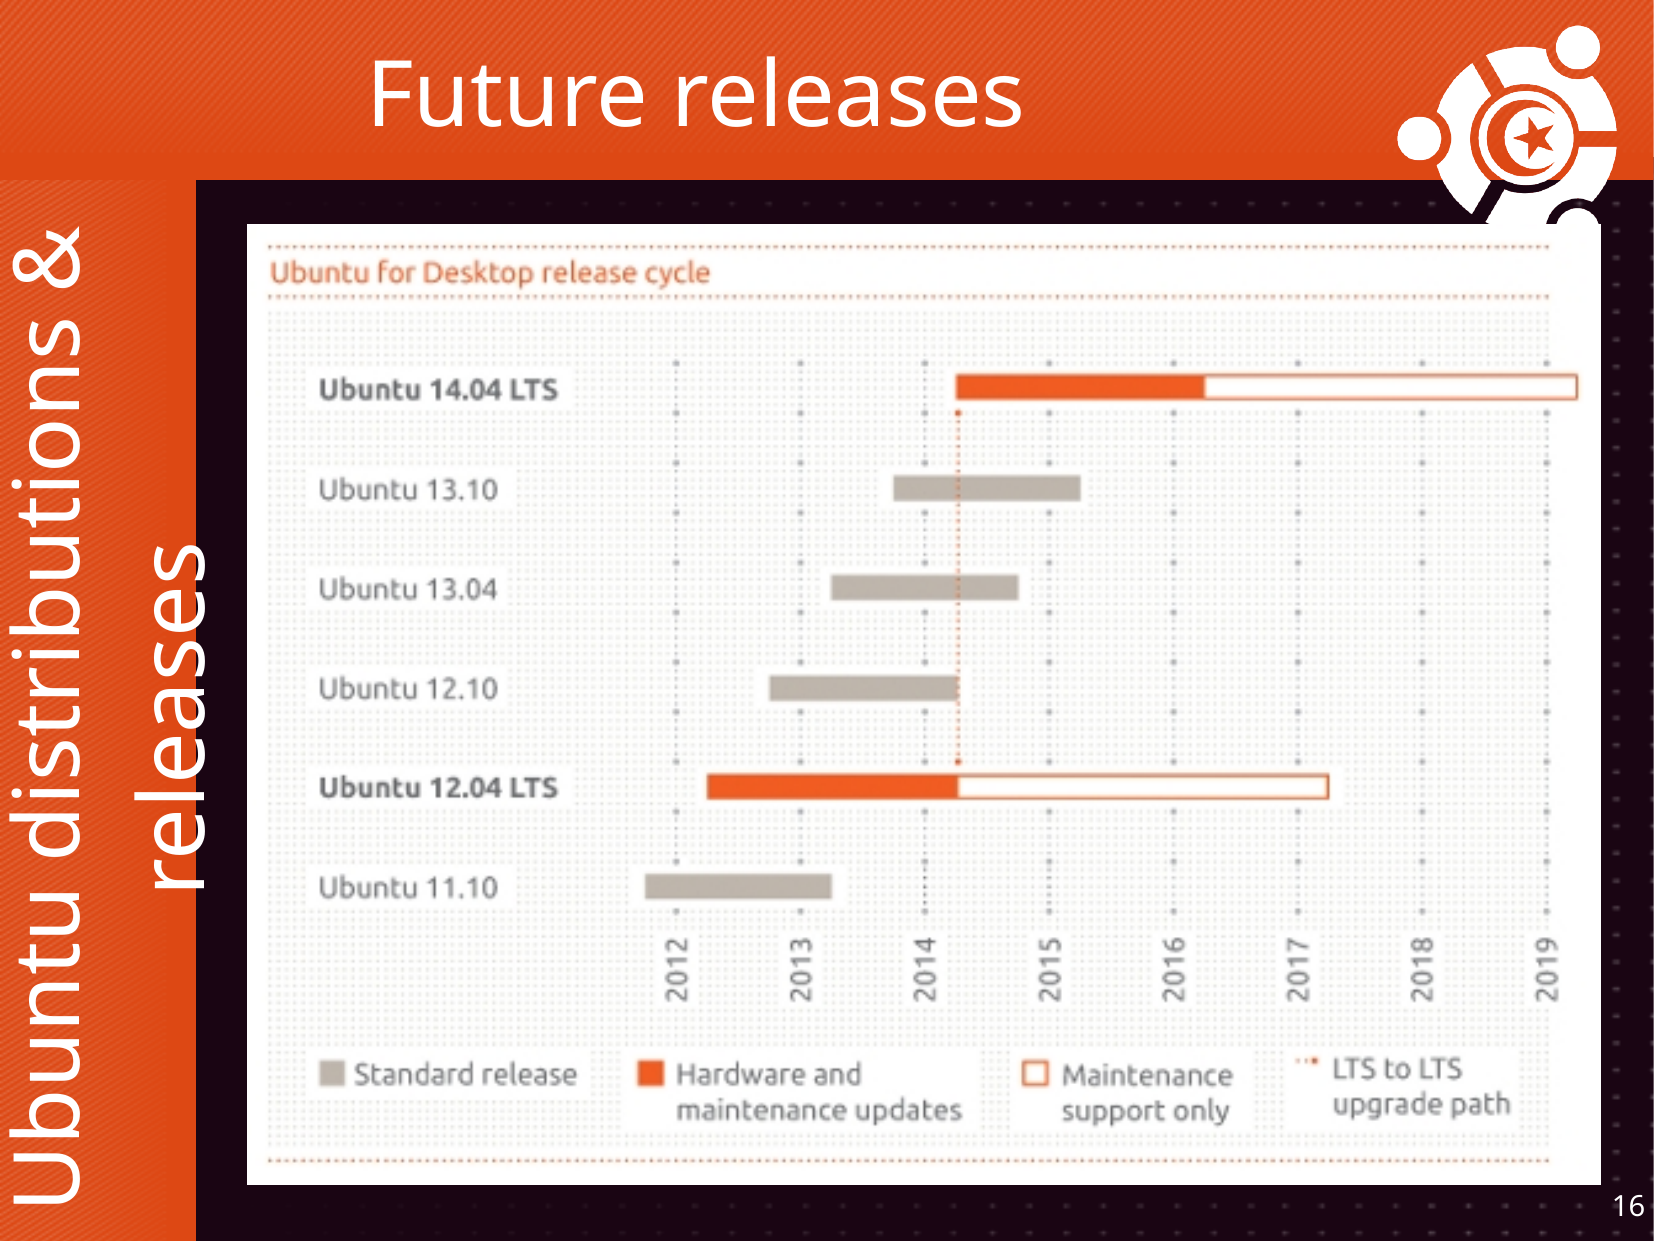

# Future releases
Ubuntu distributions & releases
16